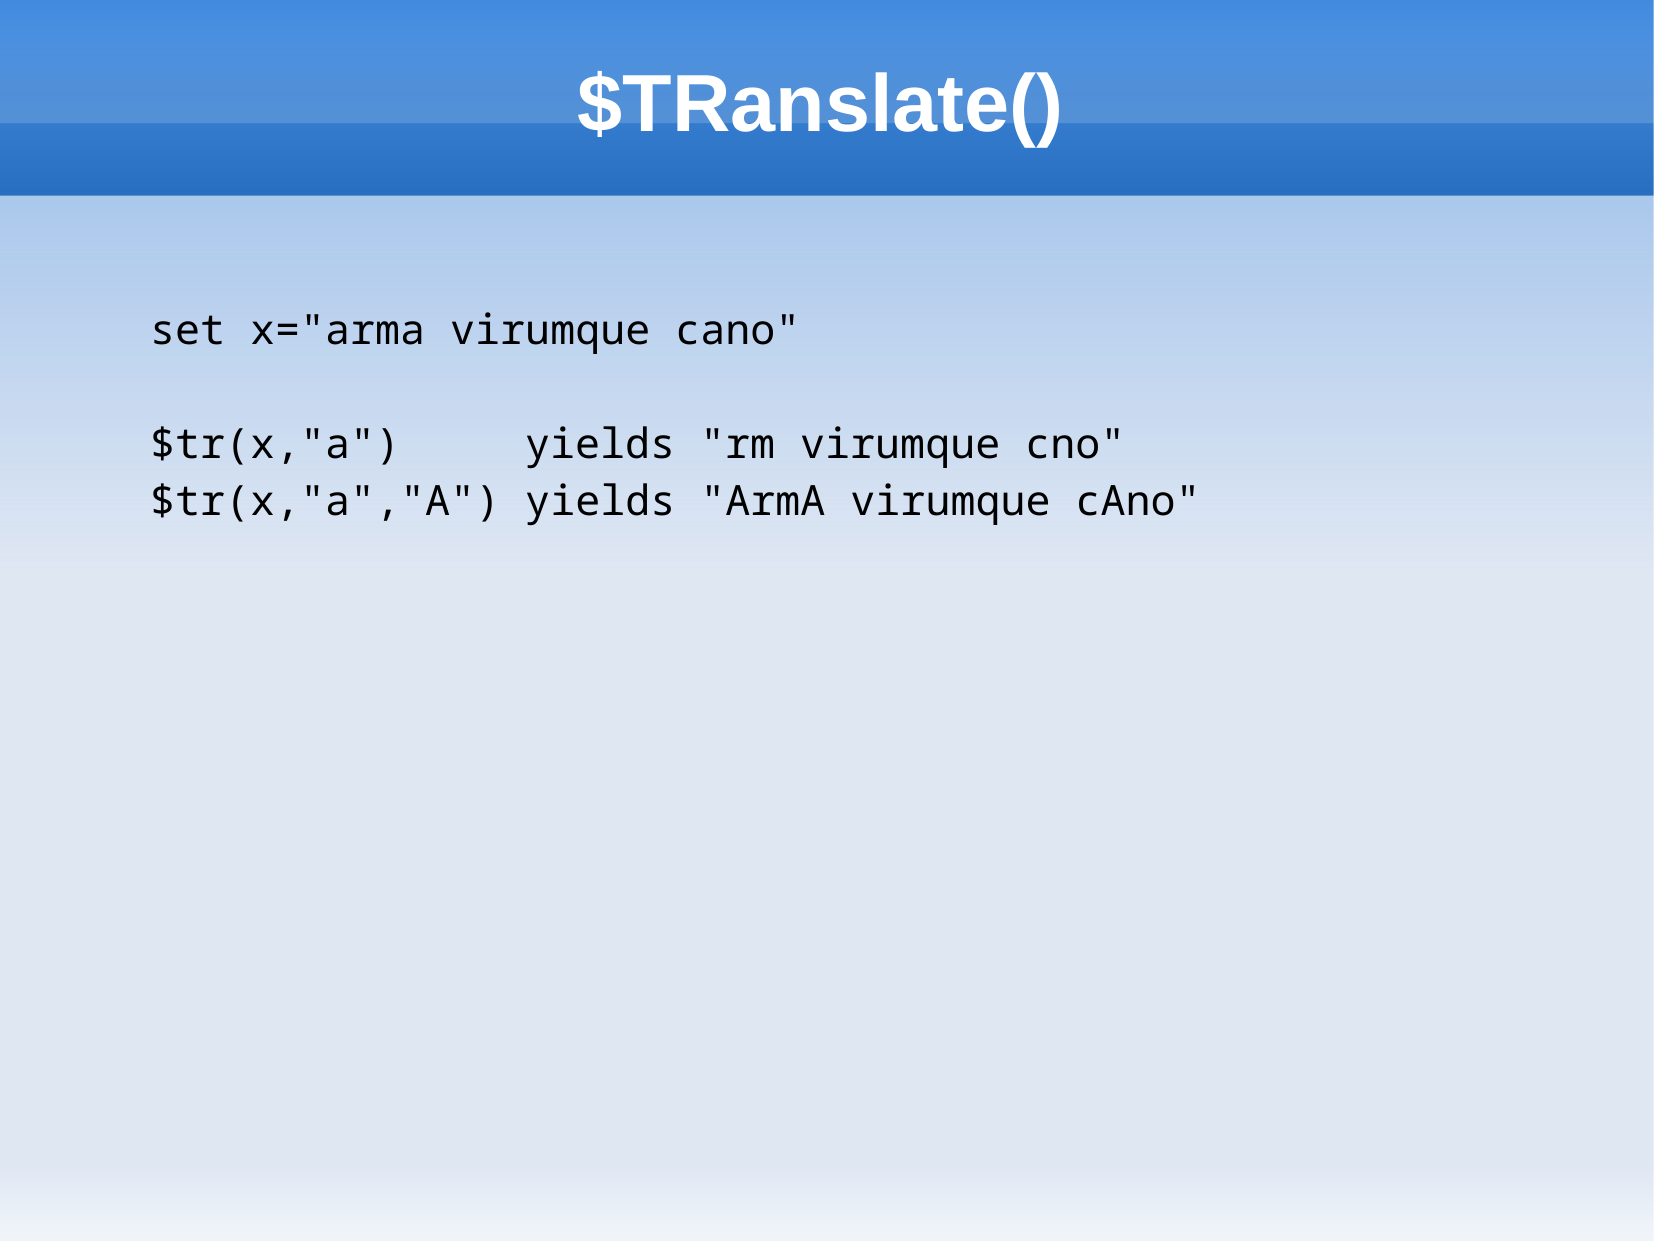

# $TRanslate()
 	set x="arma virumque cano"
 $tr(x,"a")		yields "rm virumque cno"
 $tr(x,"a","A") yields "ArmA virumque cAno"